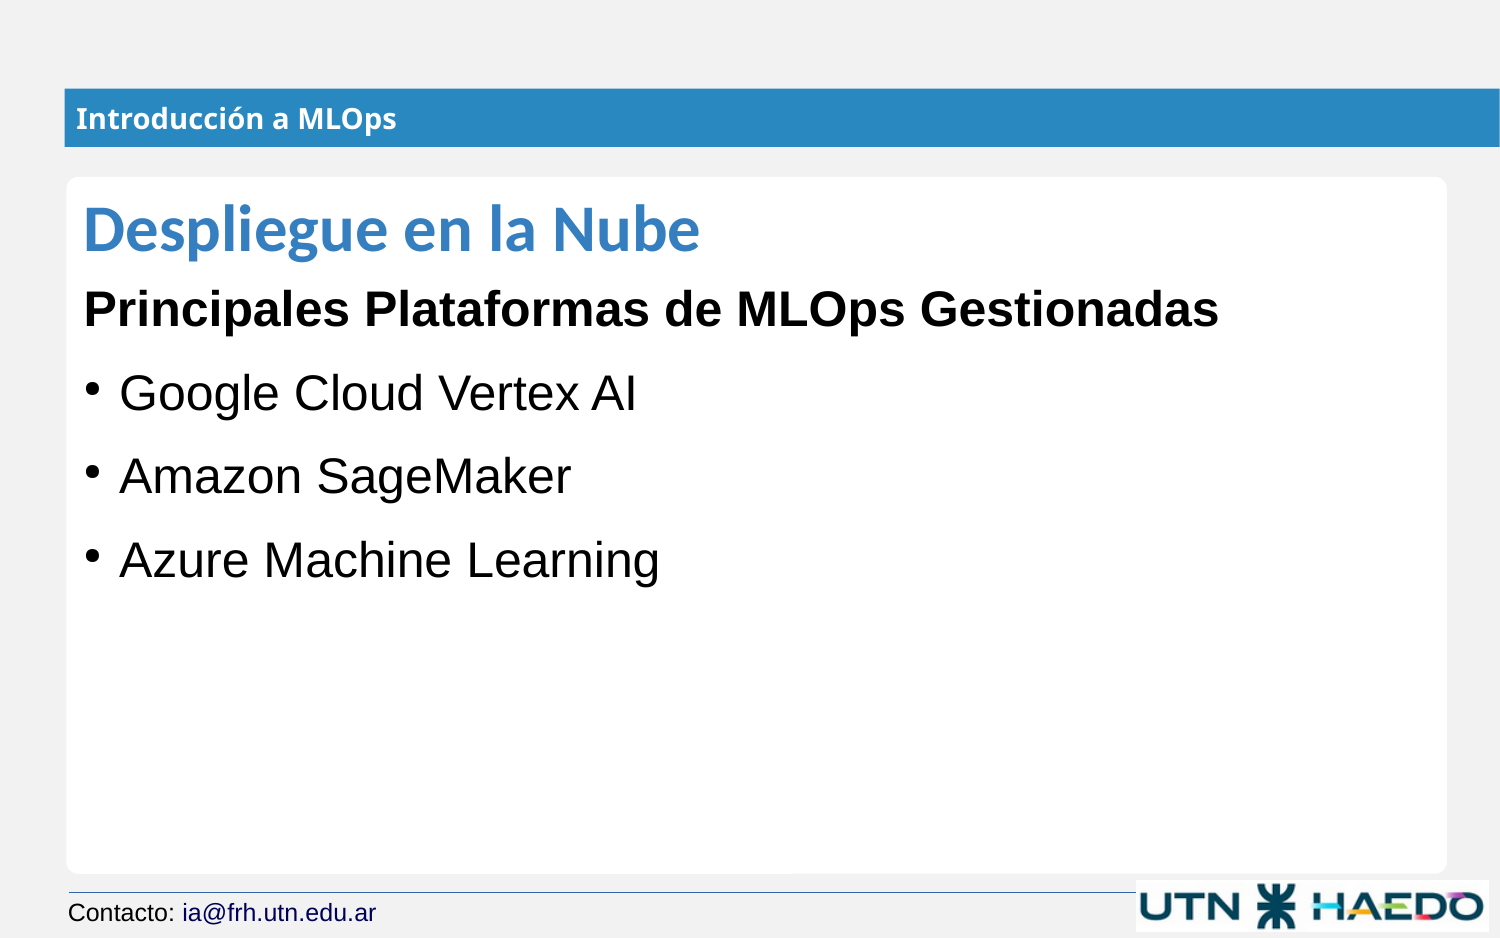

Introducción a MLOps
Despliegue en la Nube
Principales Plataformas de MLOps Gestionadas
Google Cloud Vertex AI
Amazon SageMaker
Azure Machine Learning